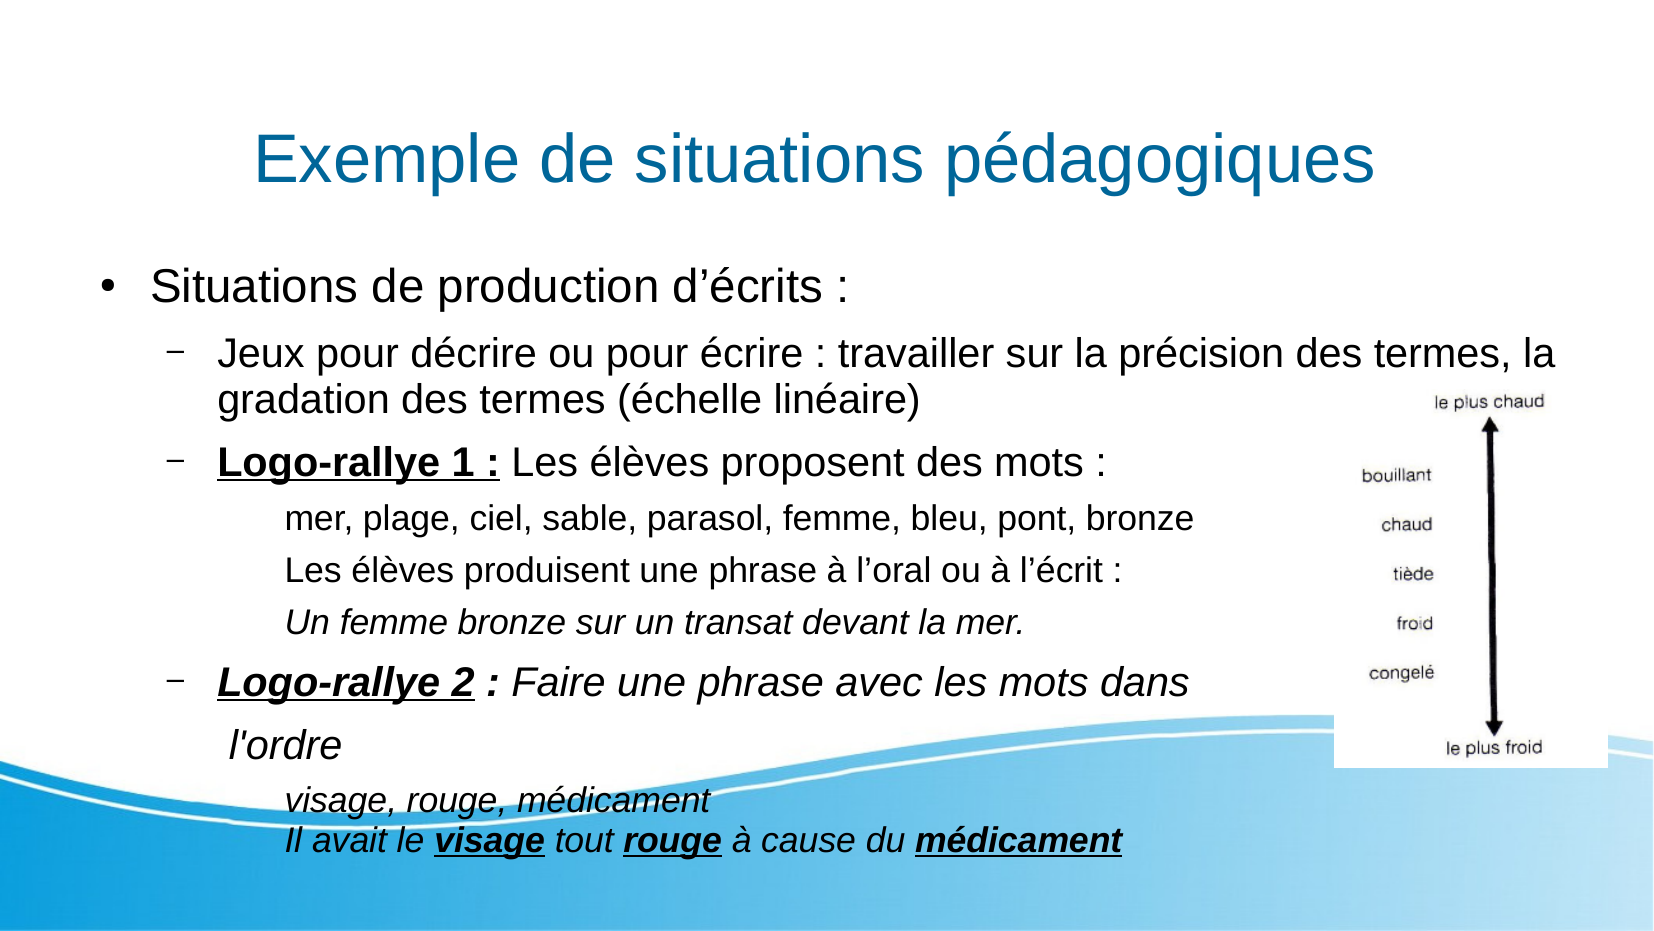

# Exemple de situations pédagogiques
Situations de production d’écrits :
Jeux pour décrire ou pour écrire : travailler sur la précision des termes, la gradation des termes (échelle linéaire)
Logo-rallye 1 : Les élèves proposent des mots :
mer, plage, ciel, sable, parasol, femme, bleu, pont, bronze
Les élèves produisent une phrase à l’oral ou à l’écrit :
Un femme bronze sur un transat devant la mer.
Logo-rallye 2 : Faire une phrase avec les mots dans
 l'ordre
visage, rouge, médicament
Il avait le visage tout rouge à cause du médicament